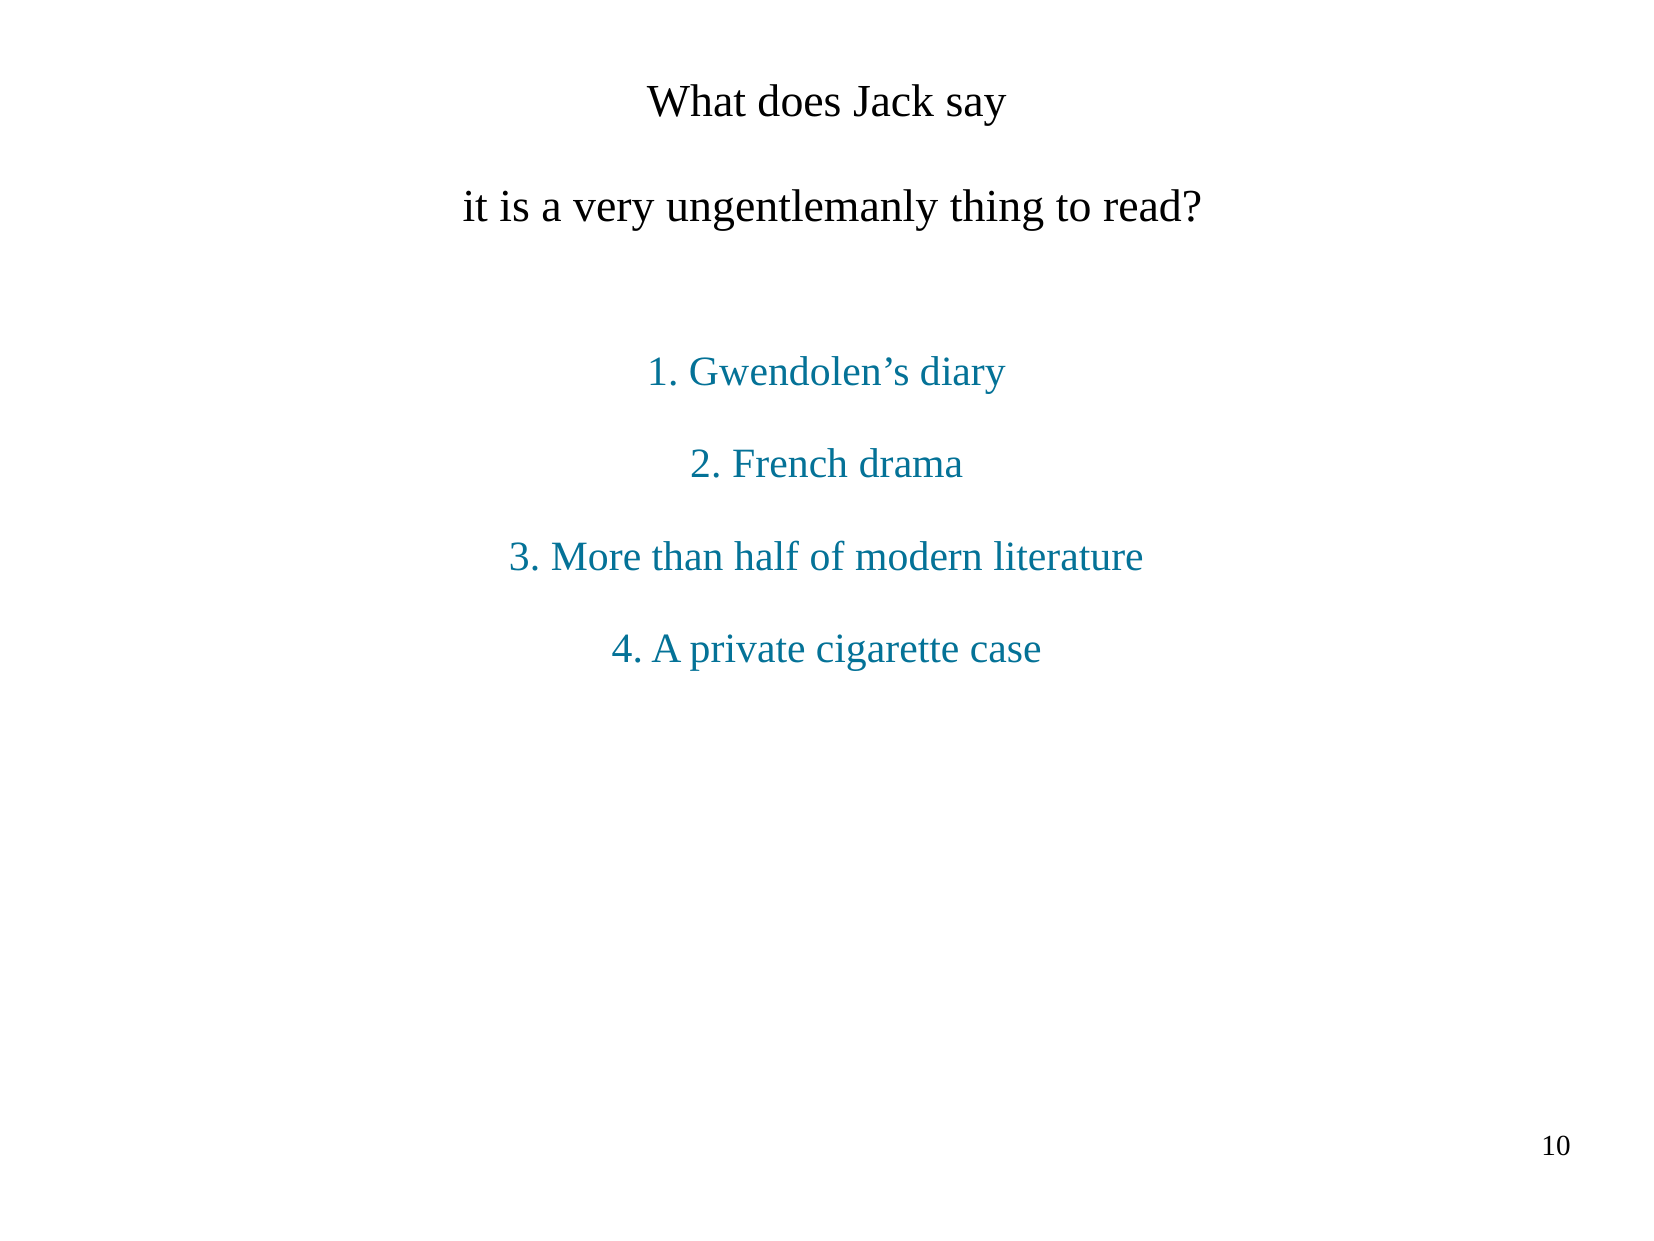

# What does Jack say it is a very ungentlemanly thing to read?
1. Gwendolen’s diary
2. French drama
3. More than half of modern literature
4. A private cigarette case
10